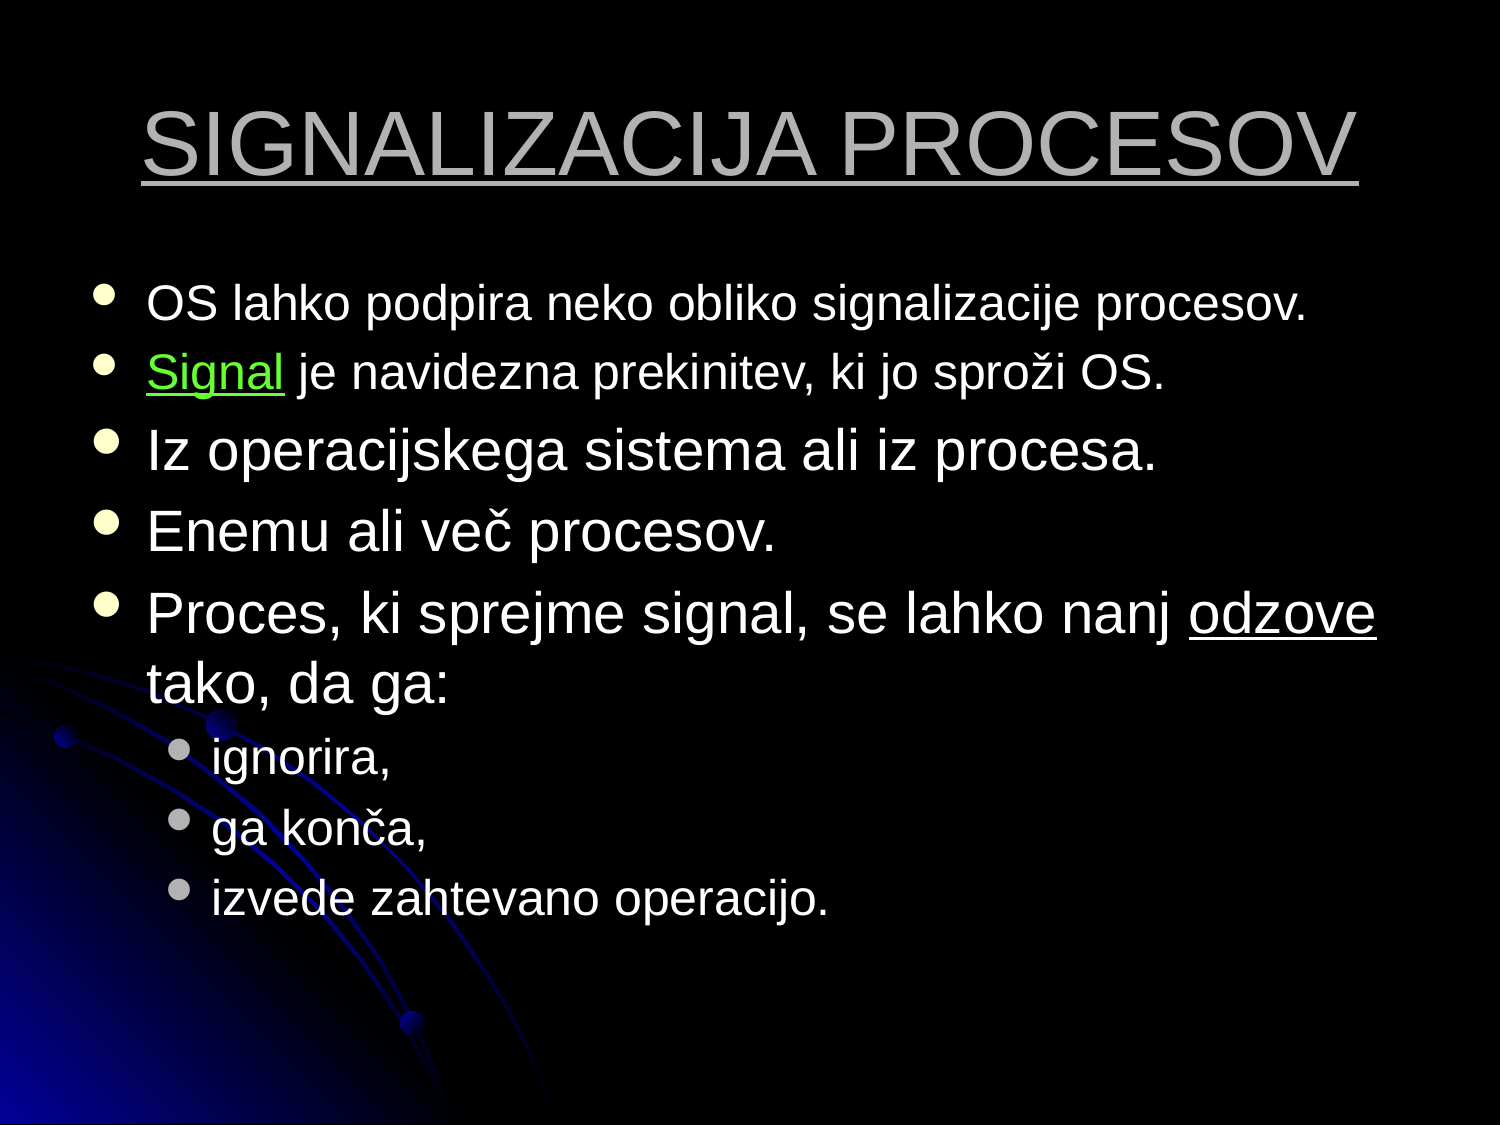

# SIGNALIZACIJA PROCESOV
OS lahko podpira neko obliko signalizacije procesov.
Signal je navidezna prekinitev, ki jo sproži OS.
Iz operacijskega sistema ali iz procesa.
Enemu ali več procesov.
Proces, ki sprejme signal, se lahko nanj odzove tako, da ga:
ignorira,
ga konča,
izvede zahtevano operacijo.